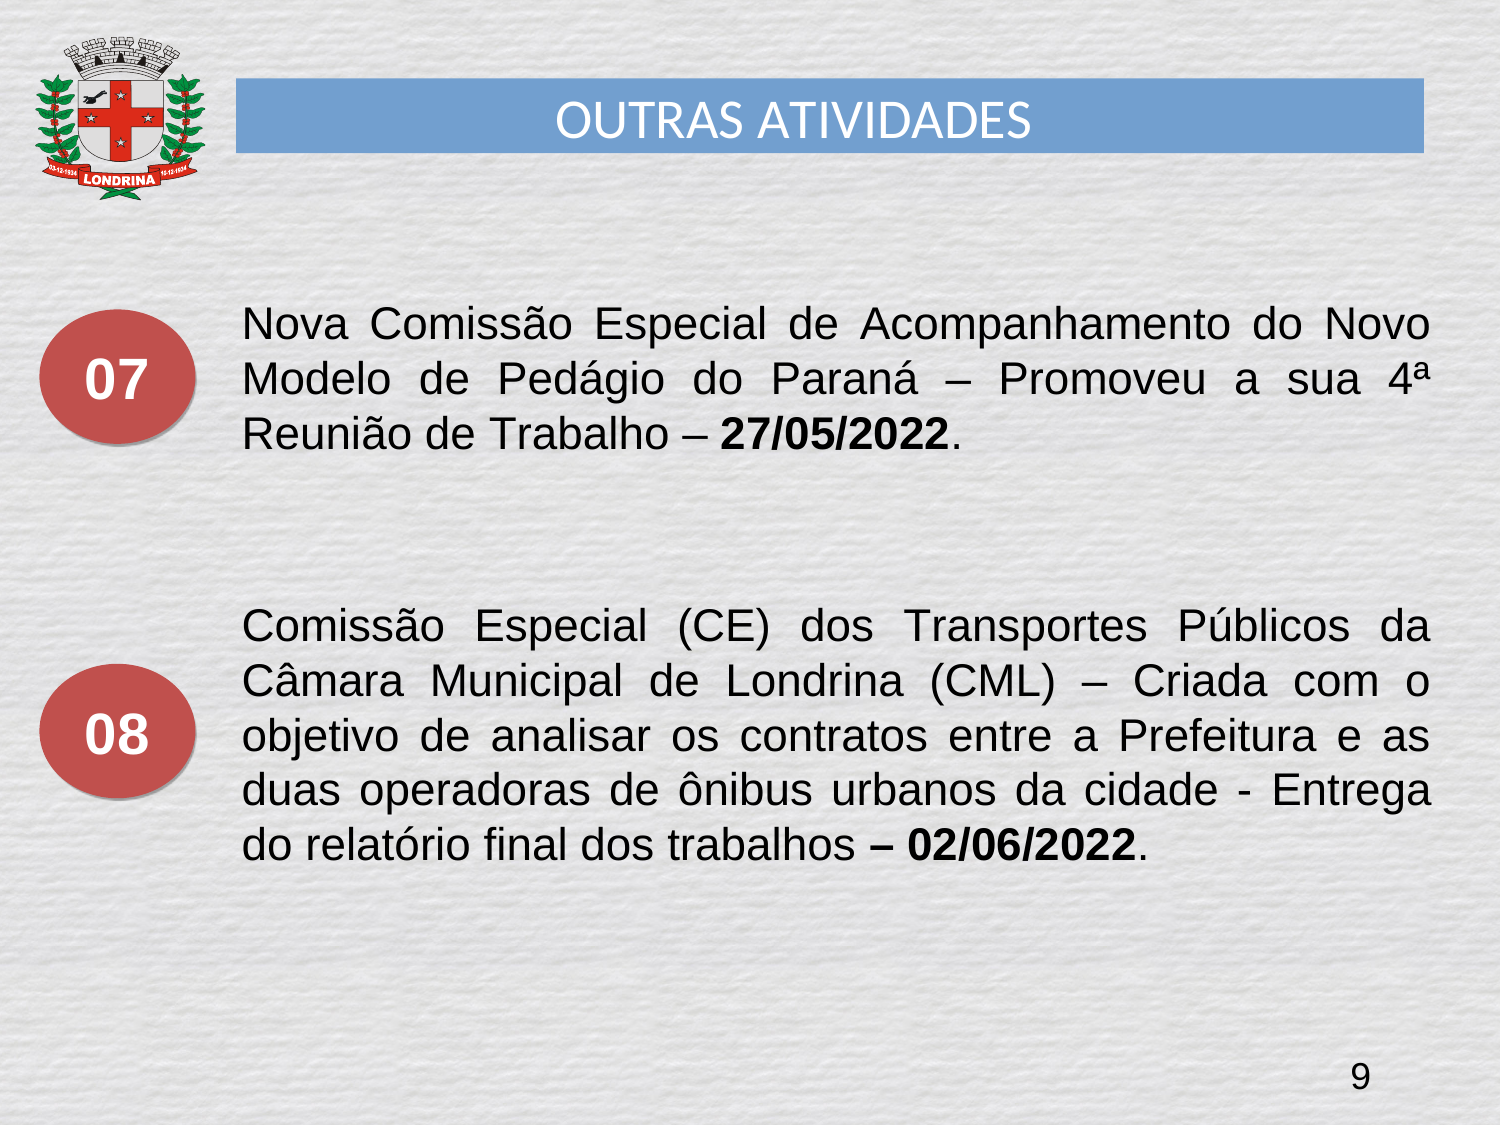

OUTRAS ATIVIDADES
Nova Comissão Especial de Acompanhamento do Novo Modelo de Pedágio do Paraná – Promoveu a sua 4ª Reunião de Trabalho – 27/05/2022.
07
Comissão Especial (CE) dos Transportes Públicos da Câmara Municipal de Londrina (CML) – Criada com o objetivo de analisar os contratos entre a Prefeitura e as duas operadoras de ônibus urbanos da cidade - Entrega do relatório final dos trabalhos – 02/06/2022.
08